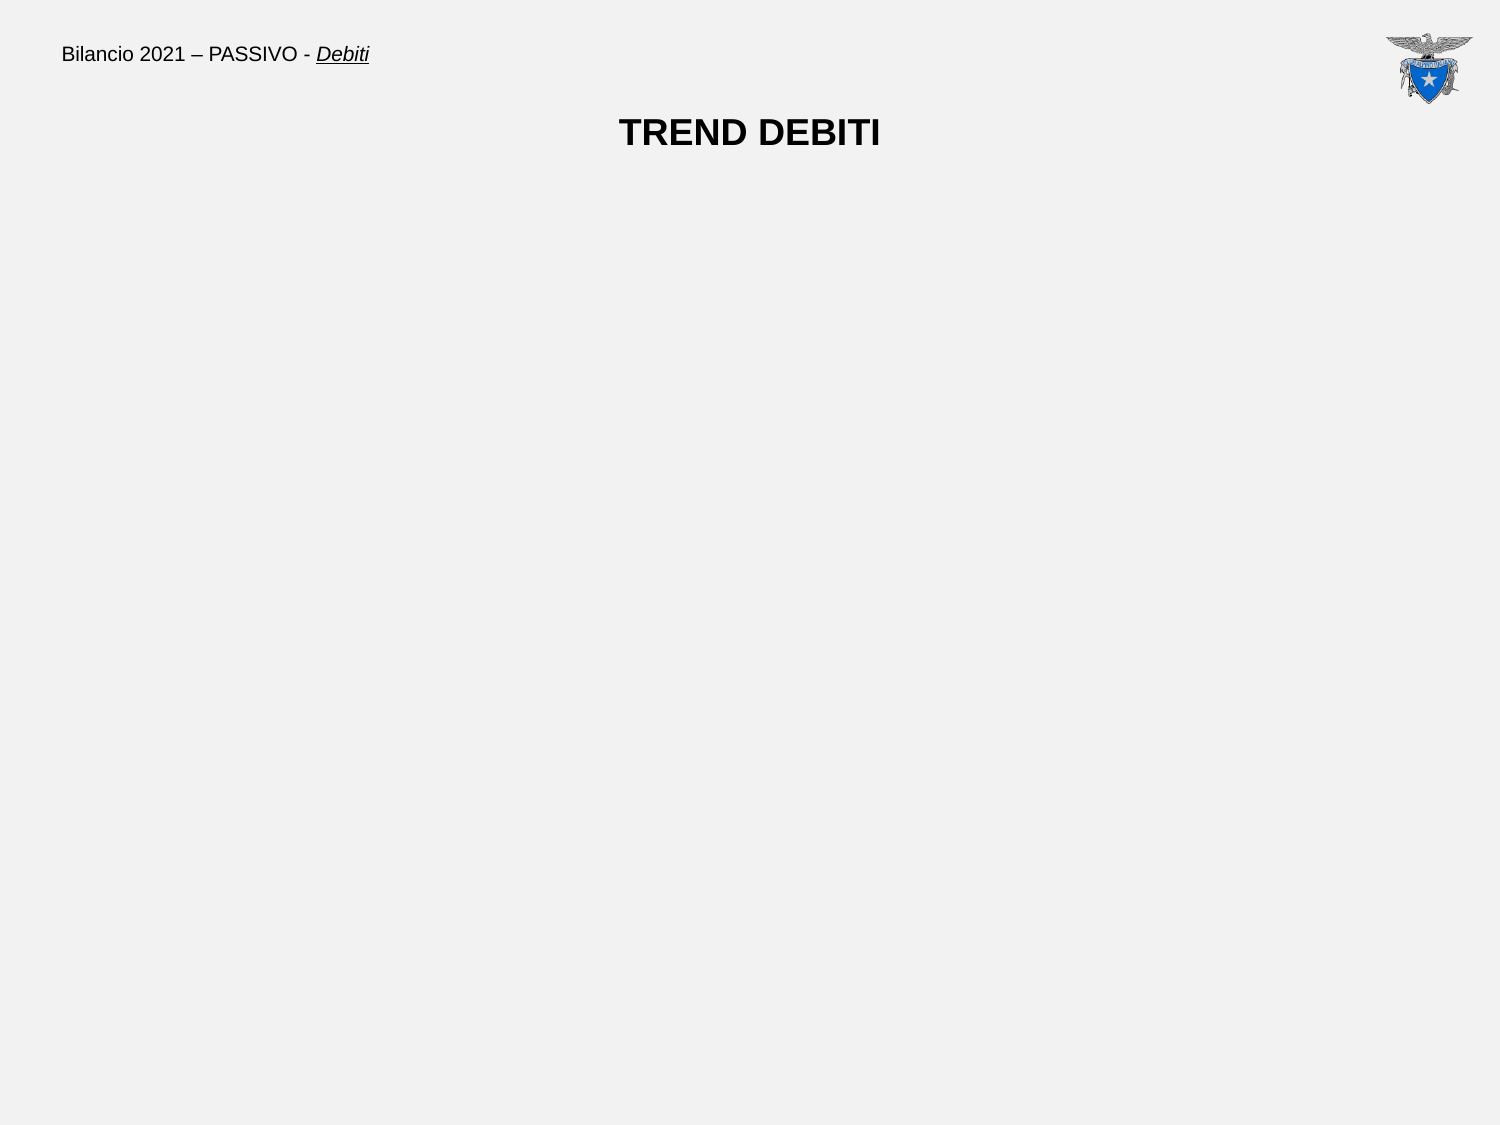

Bilancio 2021 – PASSIVO - Debiti
TREND DEBITI